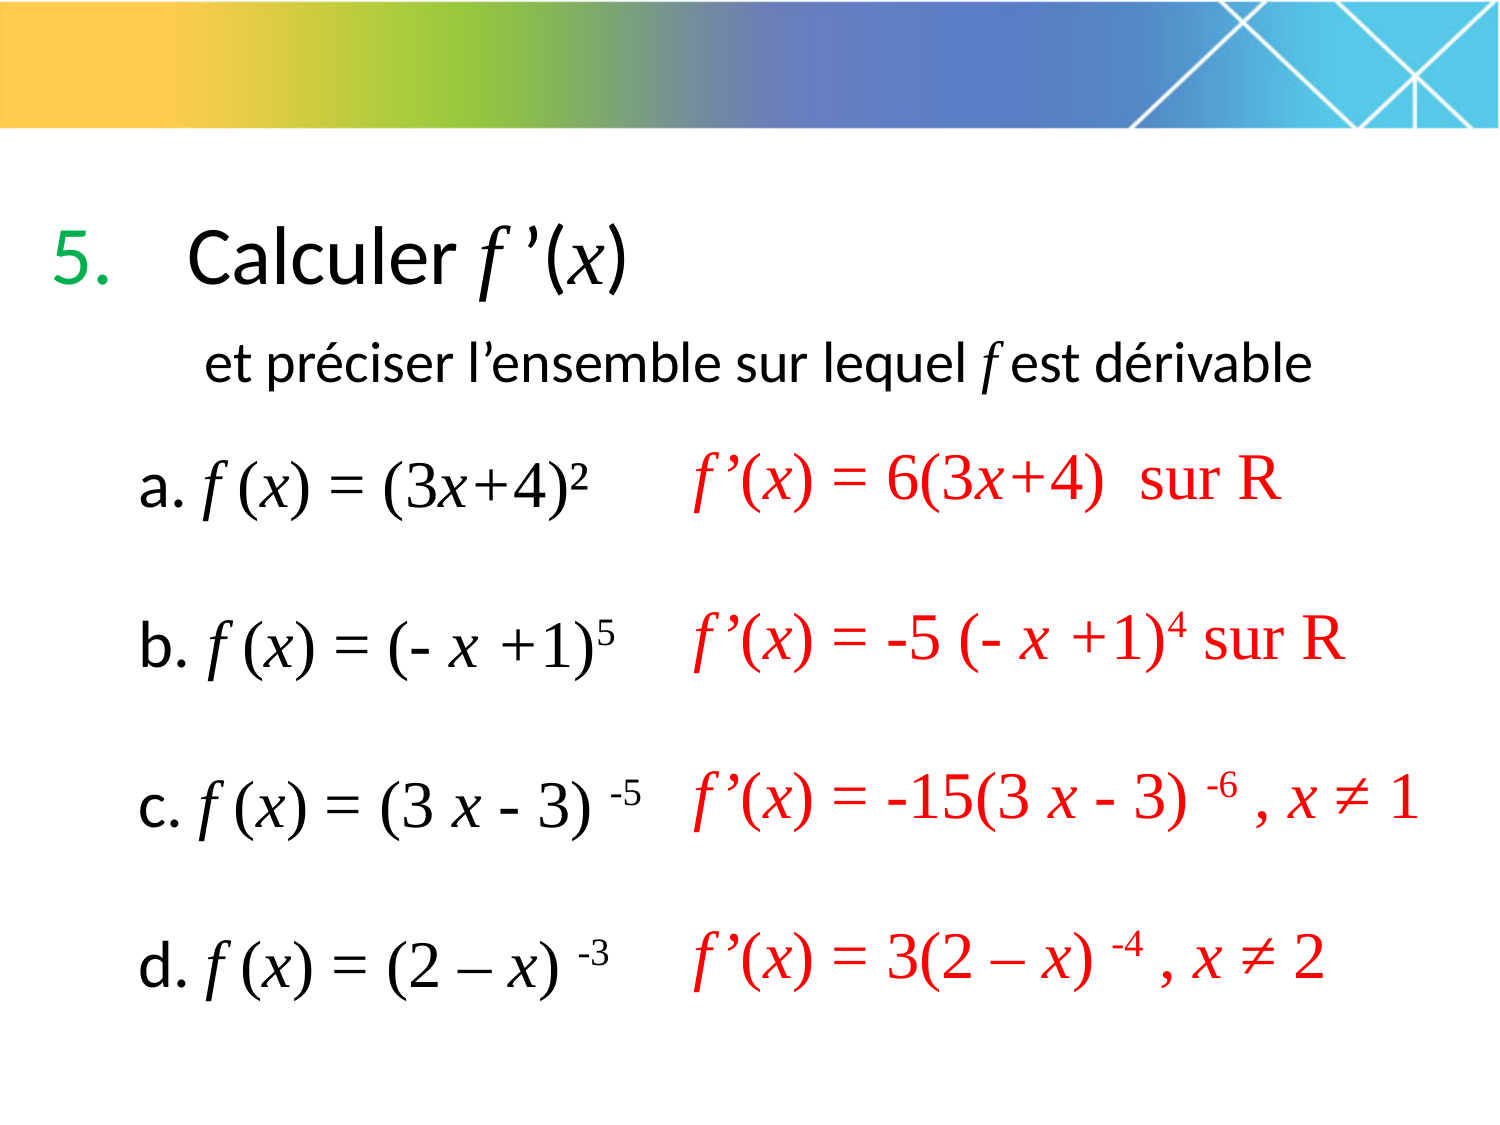

Calculer f ’(x)
et préciser l’ensemble sur lequel f est dérivable
f’(x) = 6(3x+4) sur R
f’(x) = -5 (- x +1)4 sur R
f’(x) = -15(3 x - 3) -6 , x ≠ 1
f’(x) = 3(2 – x) -4 , x ≠ 2
a. f (x) = (3x+4)²
b. f (x) = (- x +1)5
c. f (x) = (3 x - 3) -5
d. f (x) = (2 – x) -3